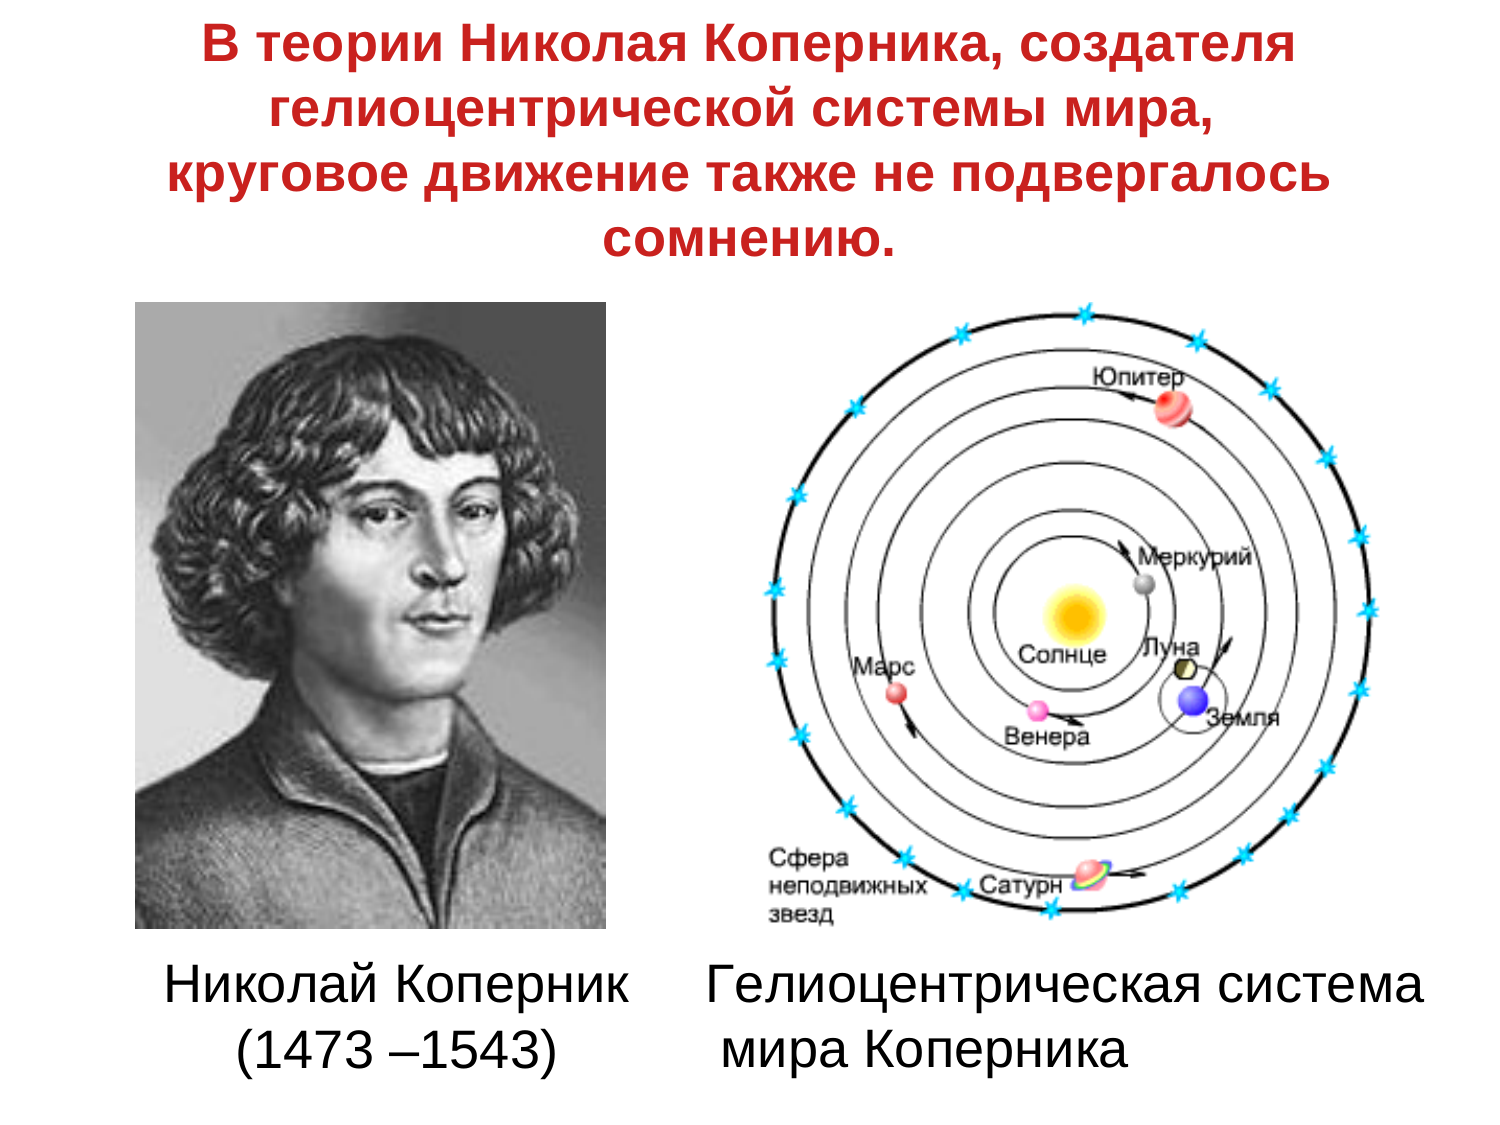

В теории Николая Коперника, создателя гелиоцентрической системы мира,
круговое движение также не подвергалось сомнению.
Николай Коперник
(1473 –1543)
Гелиоцентрическая система мира Коперника